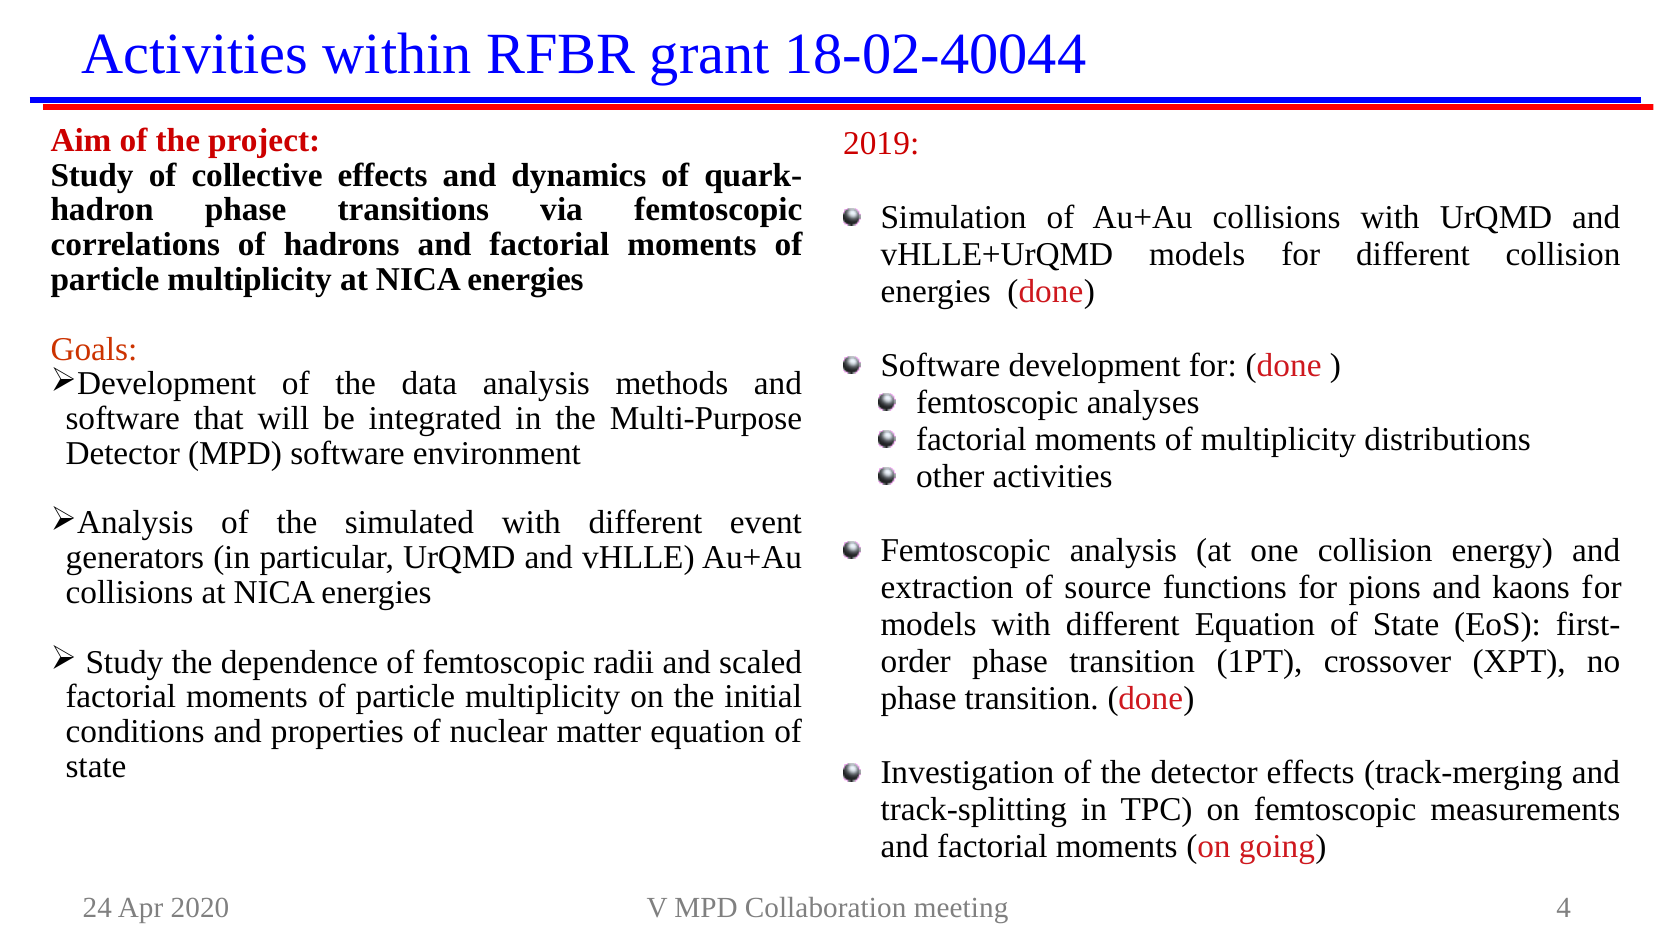

# Activities within RFBR grant 18-02-40044
Aim of the project:
Study of collective effects and dynamics of quark-hadron phase transitions via femtoscopic correlations of hadrons and factorial moments of particle multiplicity at NICA energies
Goals:
Development of the data analysis methods and software that will be integrated in the Multi-Purpose Detector (MPD) software environment
Analysis of the simulated with different event generators (in particular, UrQMD and vHLLE) Au+Au collisions at NICA energies
 Study the dependence of femtoscopic radii and scaled factorial moments of particle multiplicity on the initial conditions and properties of nuclear matter equation of state
2019:
Simulation of Au+Au collisions with UrQMD and vHLLE+UrQMD models for different collision energies (done)
Software development for: (done )
femtoscopic analyses
factorial moments of multiplicity distributions
other activities
Femtoscopic analysis (at one collision energy) and extraction of source functions for pions and kaons for models with different Equation of State (EoS): first-order phase transition (1PT), crossover (XPT), no phase transition. (done)
Investigation of the detector effects (track-merging and track-splitting in TPC) on femtoscopic measurements and factorial moments (on going)
24 Apr 2020
V MPD Collaboration meeting
4